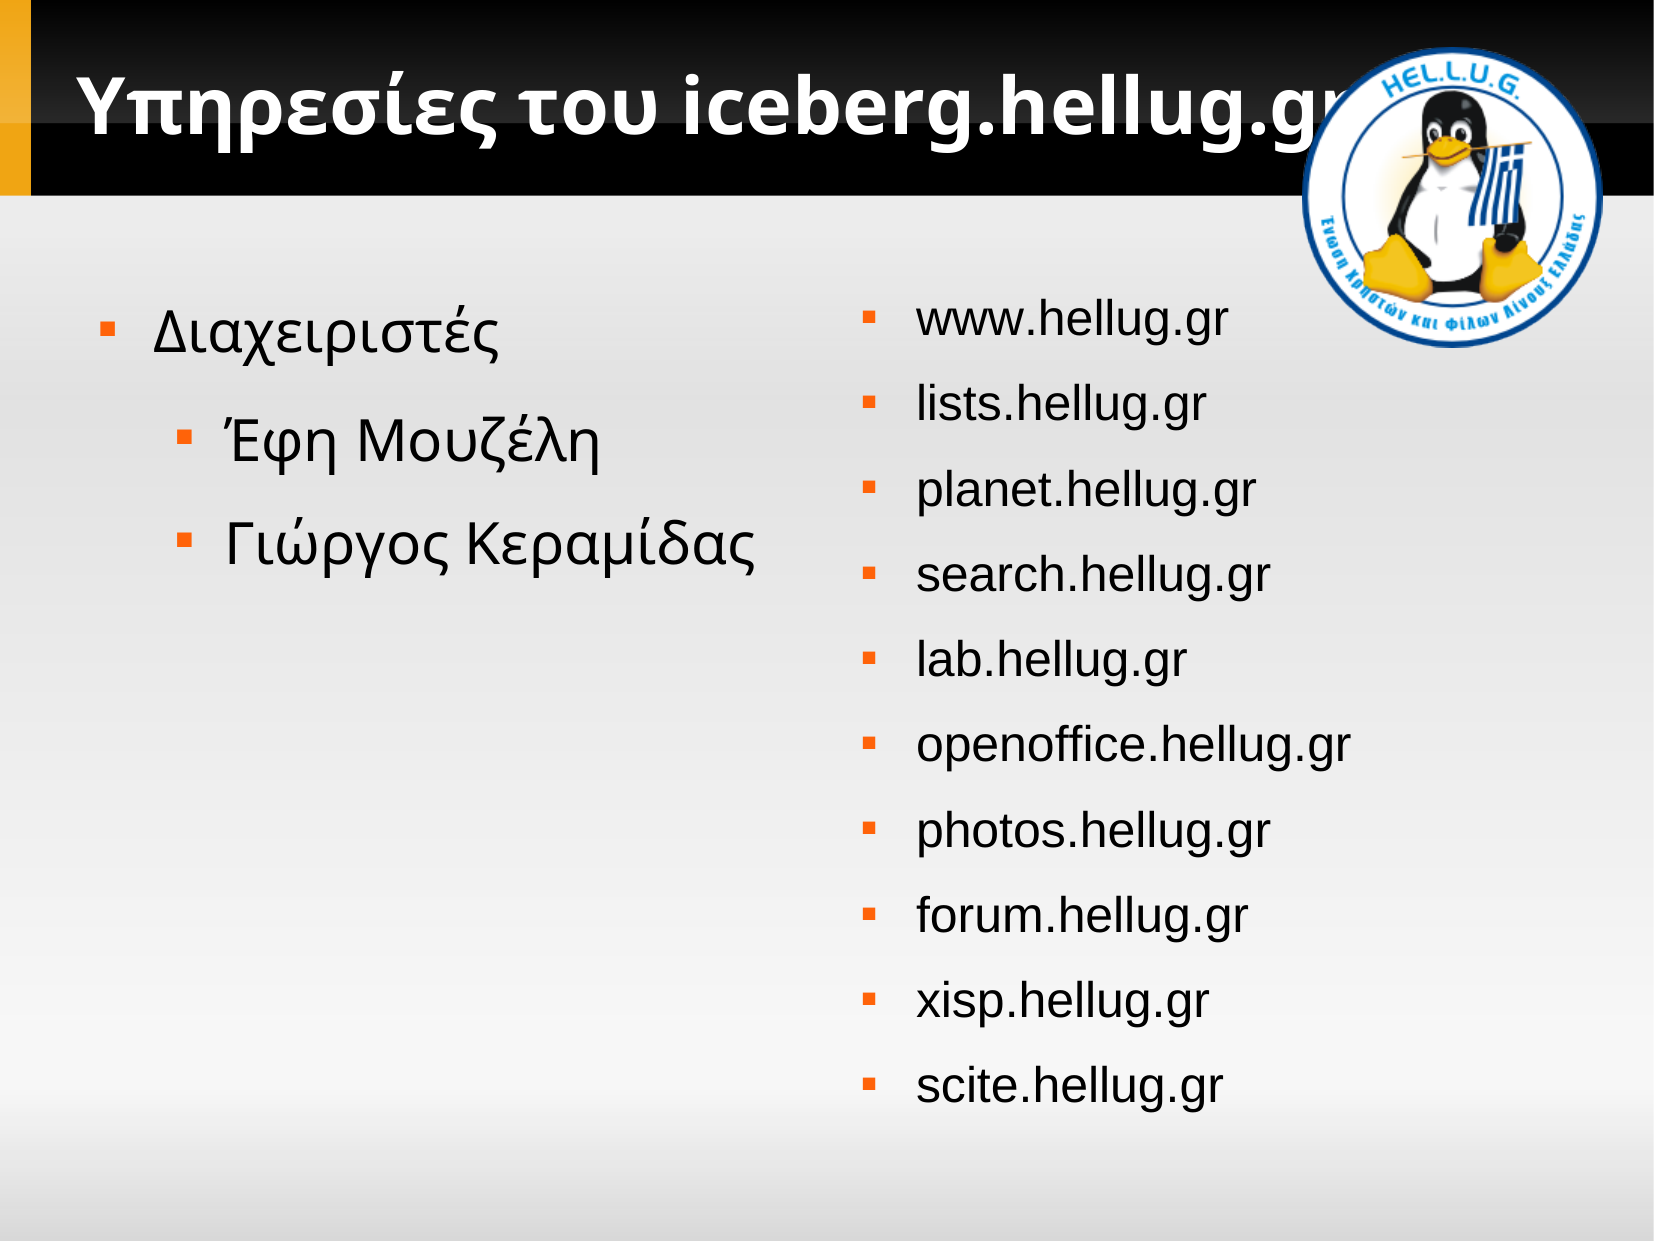

# Υπηρεσίες του iceberg.hellug.gr
Διαχειριστές
Έφη Μουζέλη
Γιώργος Κεραμίδας
www.hellug.gr
lists.hellug.gr
planet.hellug.gr
search.hellug.gr
lab.hellug.gr
openoffice.hellug.gr
photos.hellug.gr
forum.hellug.gr
xisp.hellug.gr
scite.hellug.gr